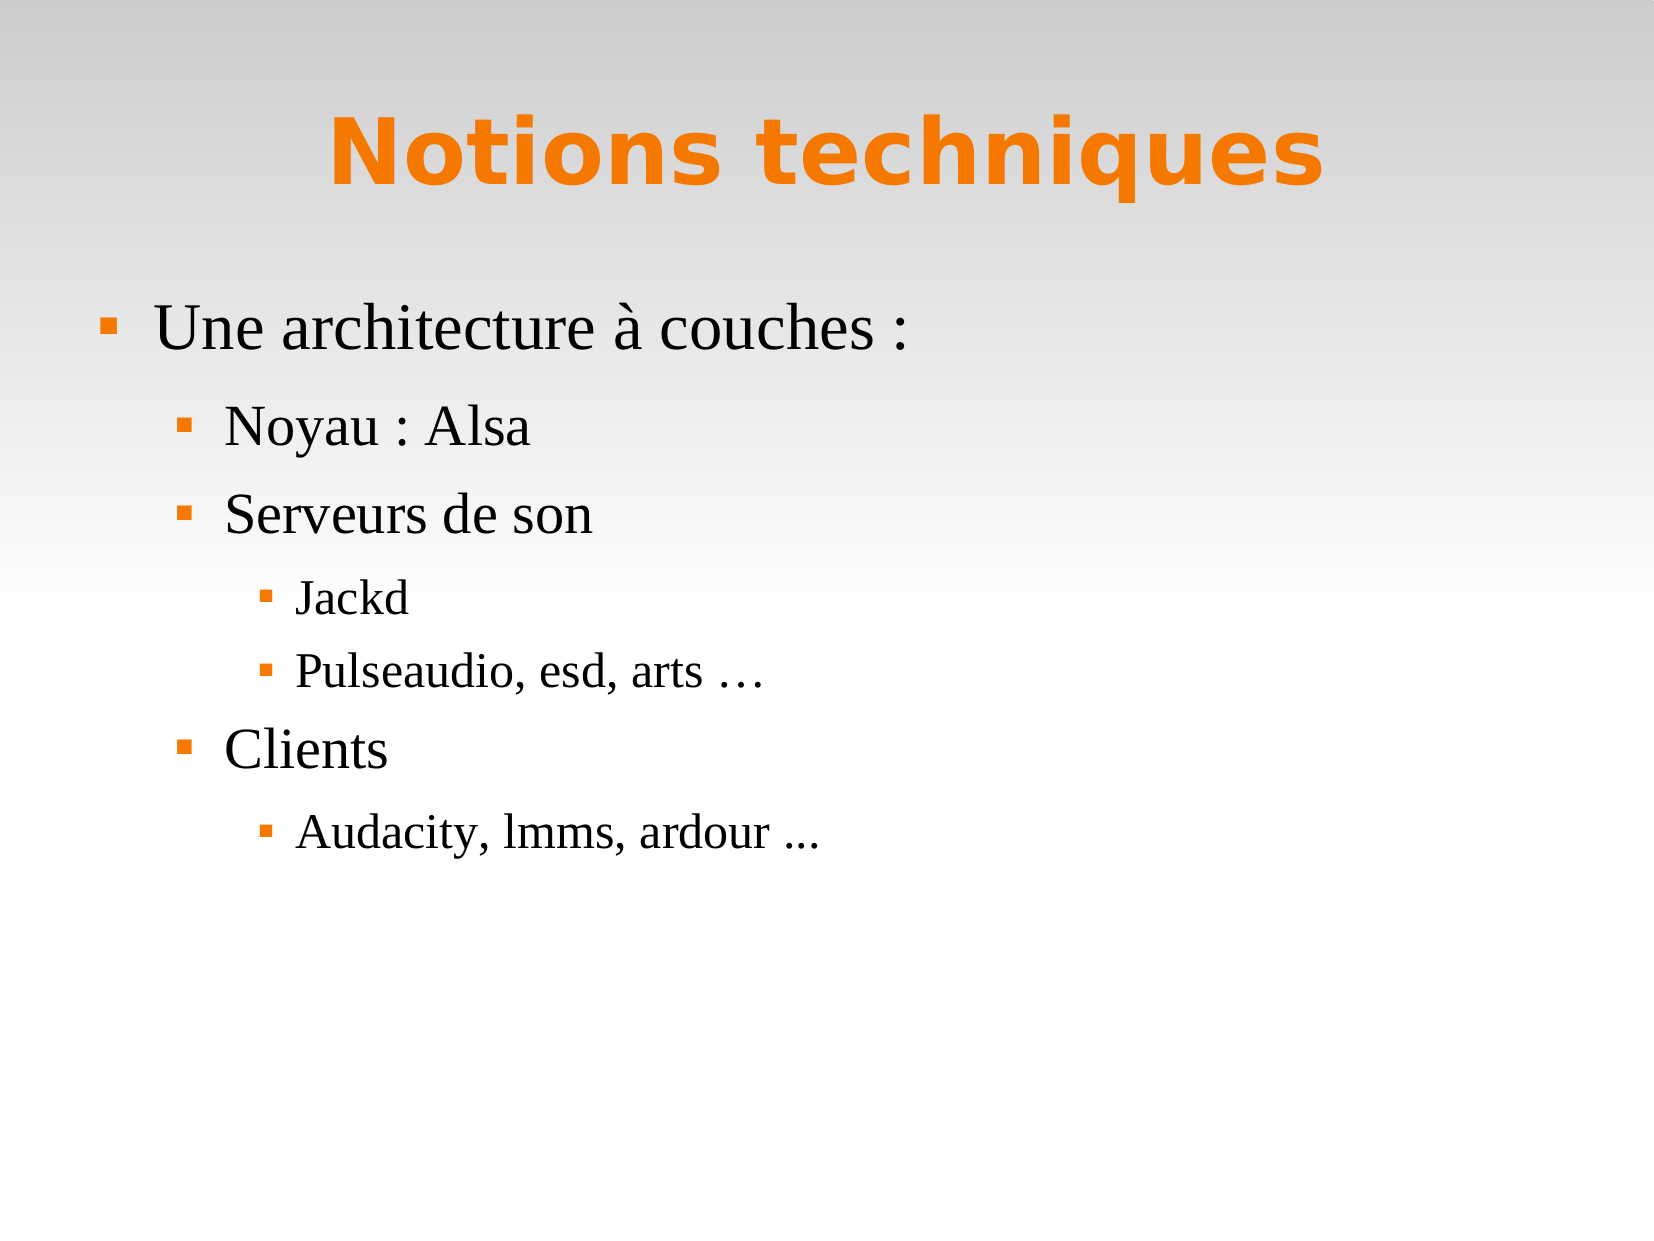

# Notions techniques
Une architecture à couches :
Noyau : Alsa
Serveurs de son
Jackd
Pulseaudio, esd, arts …
Clients
Audacity, lmms, ardour ...